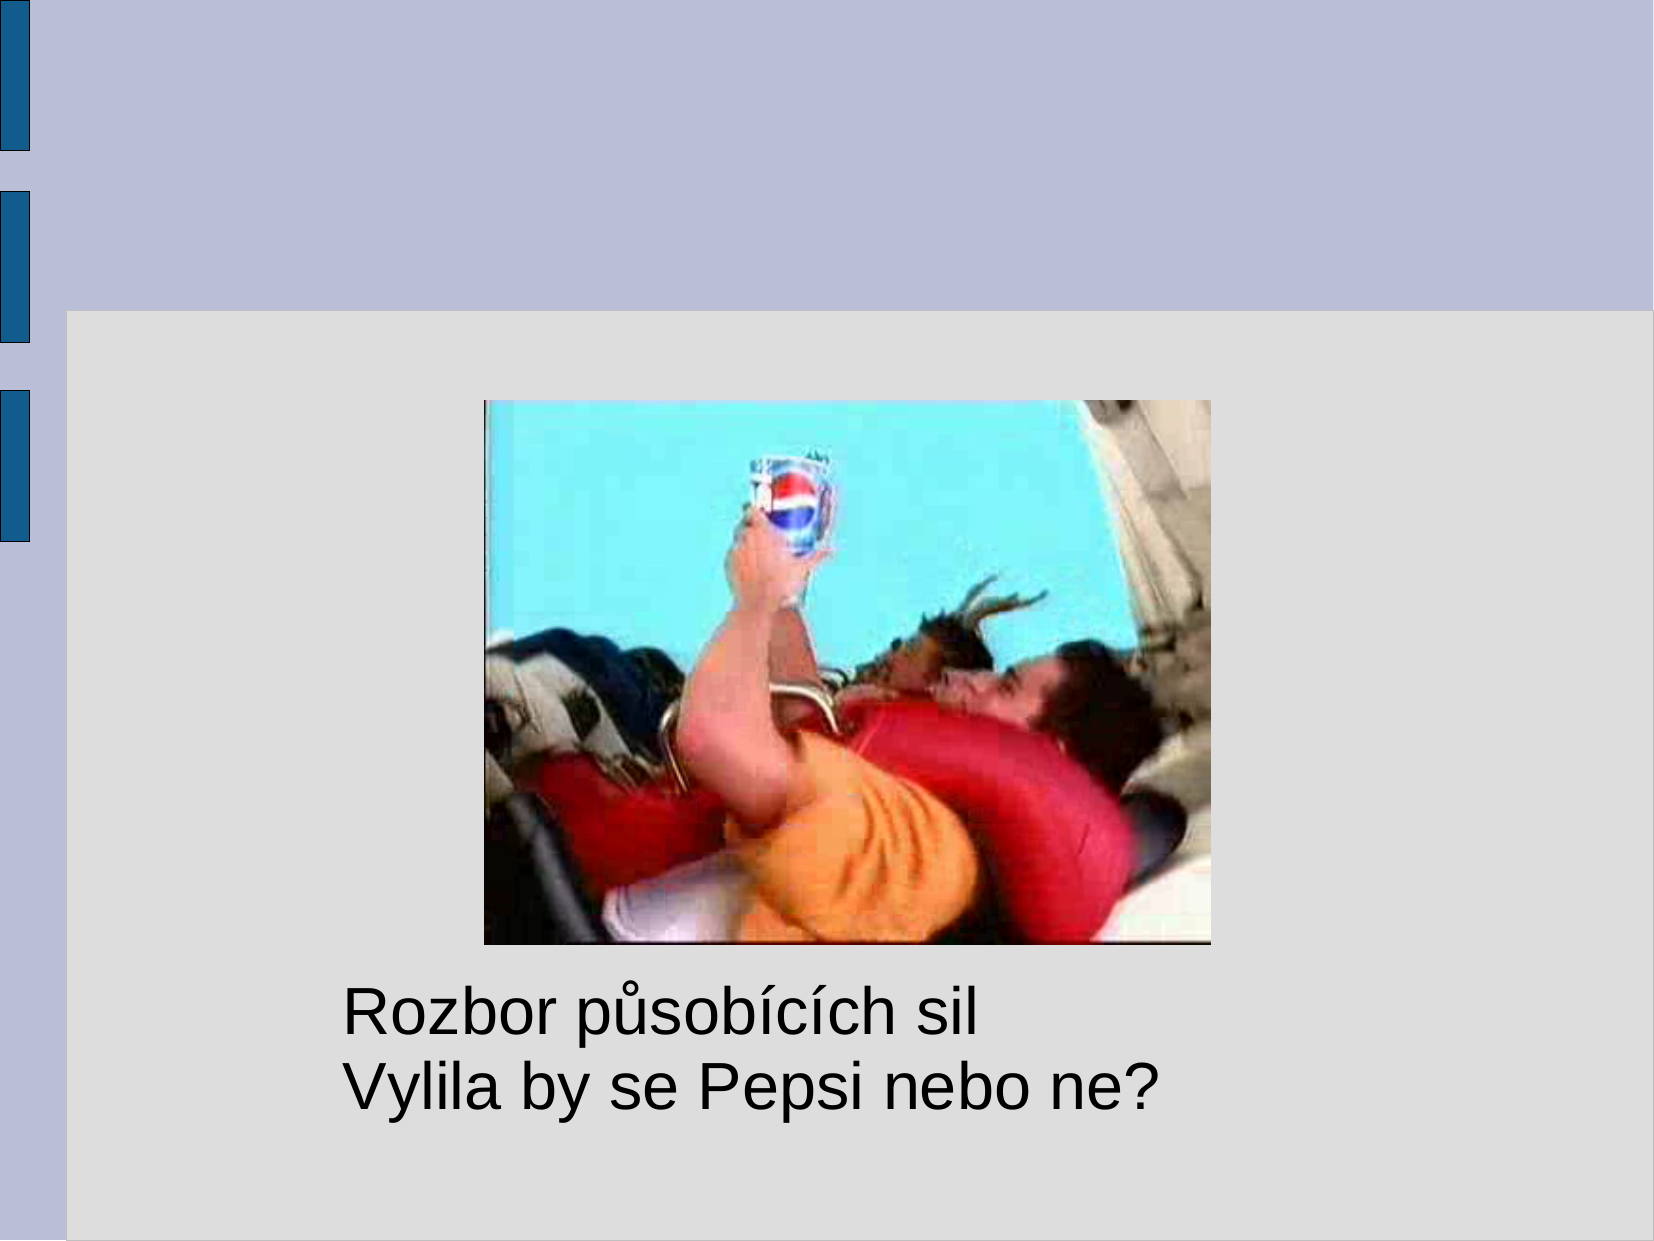

#
Rozbor působících sil
Vylila by se Pepsi nebo ne?